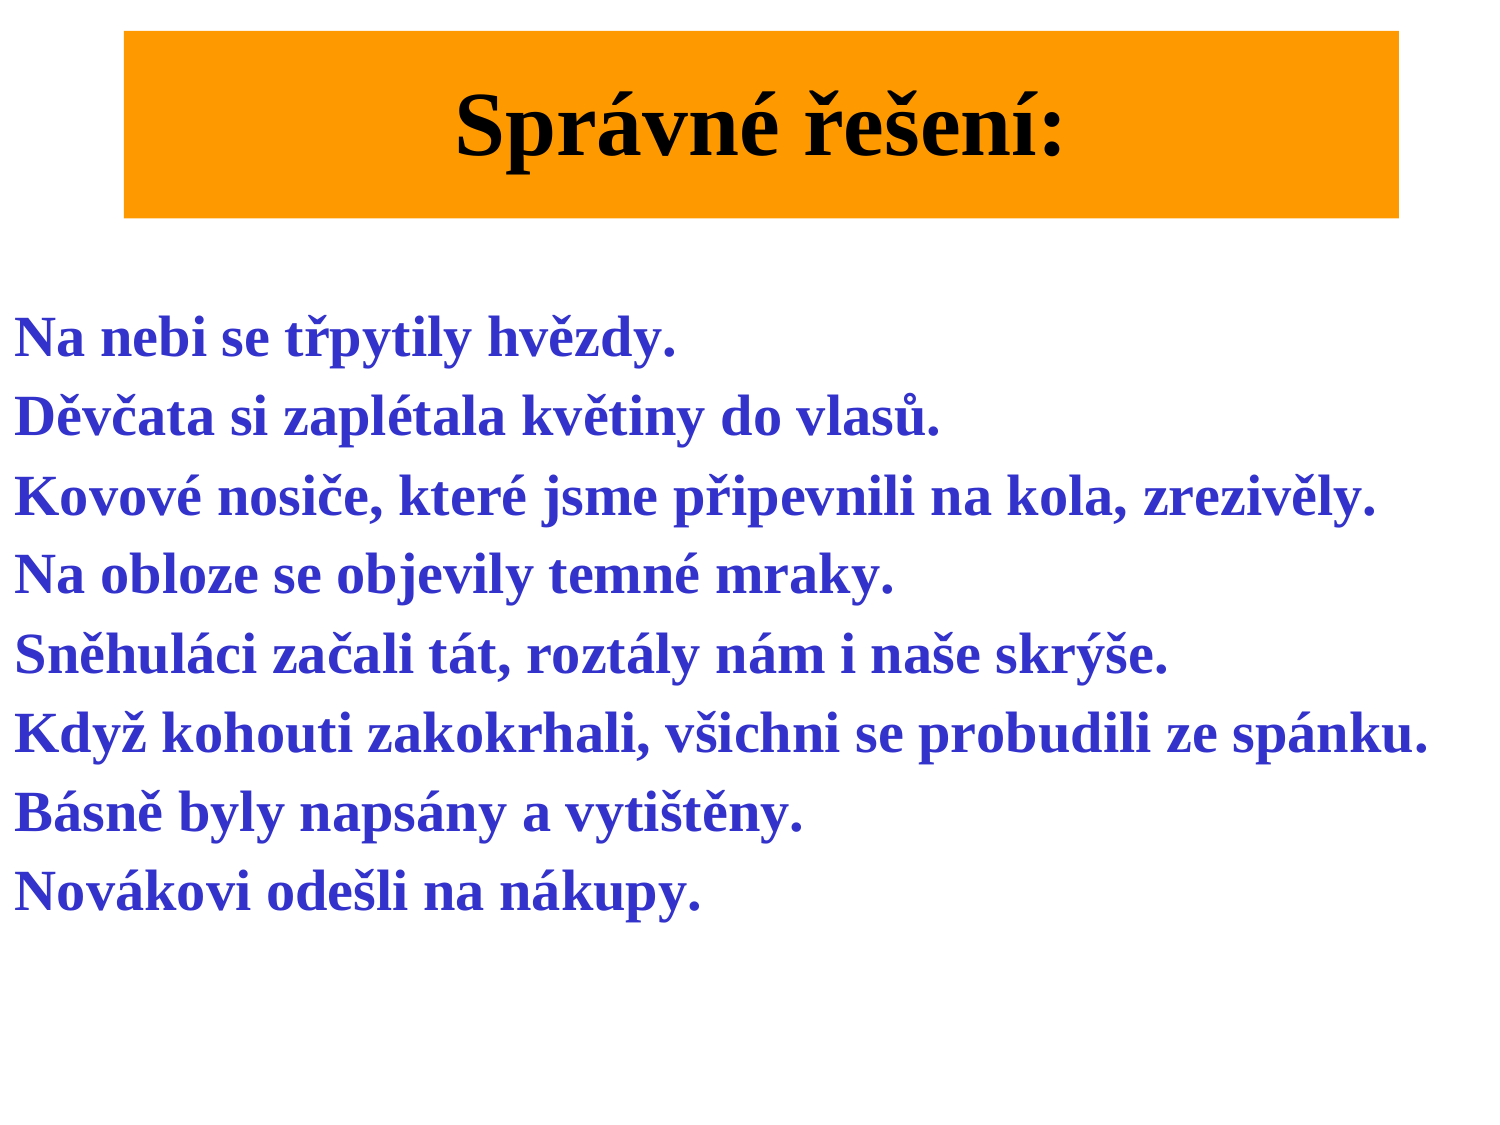

Správné řešení:
# Na nebi se třpytily hvězdy.
Děvčata si zaplétala květiny do vlasů.
Kovové nosiče, které jsme připevnili na kola, zrezivěly.
Na obloze se objevily temné mraky.
Sněhuláci začali tát, roztály nám i naše skrýše.
Když kohouti zakokrhali, všichni se probudili ze spánku.
Básně byly napsány a vytištěny.
Novákovi odešli na nákupy.